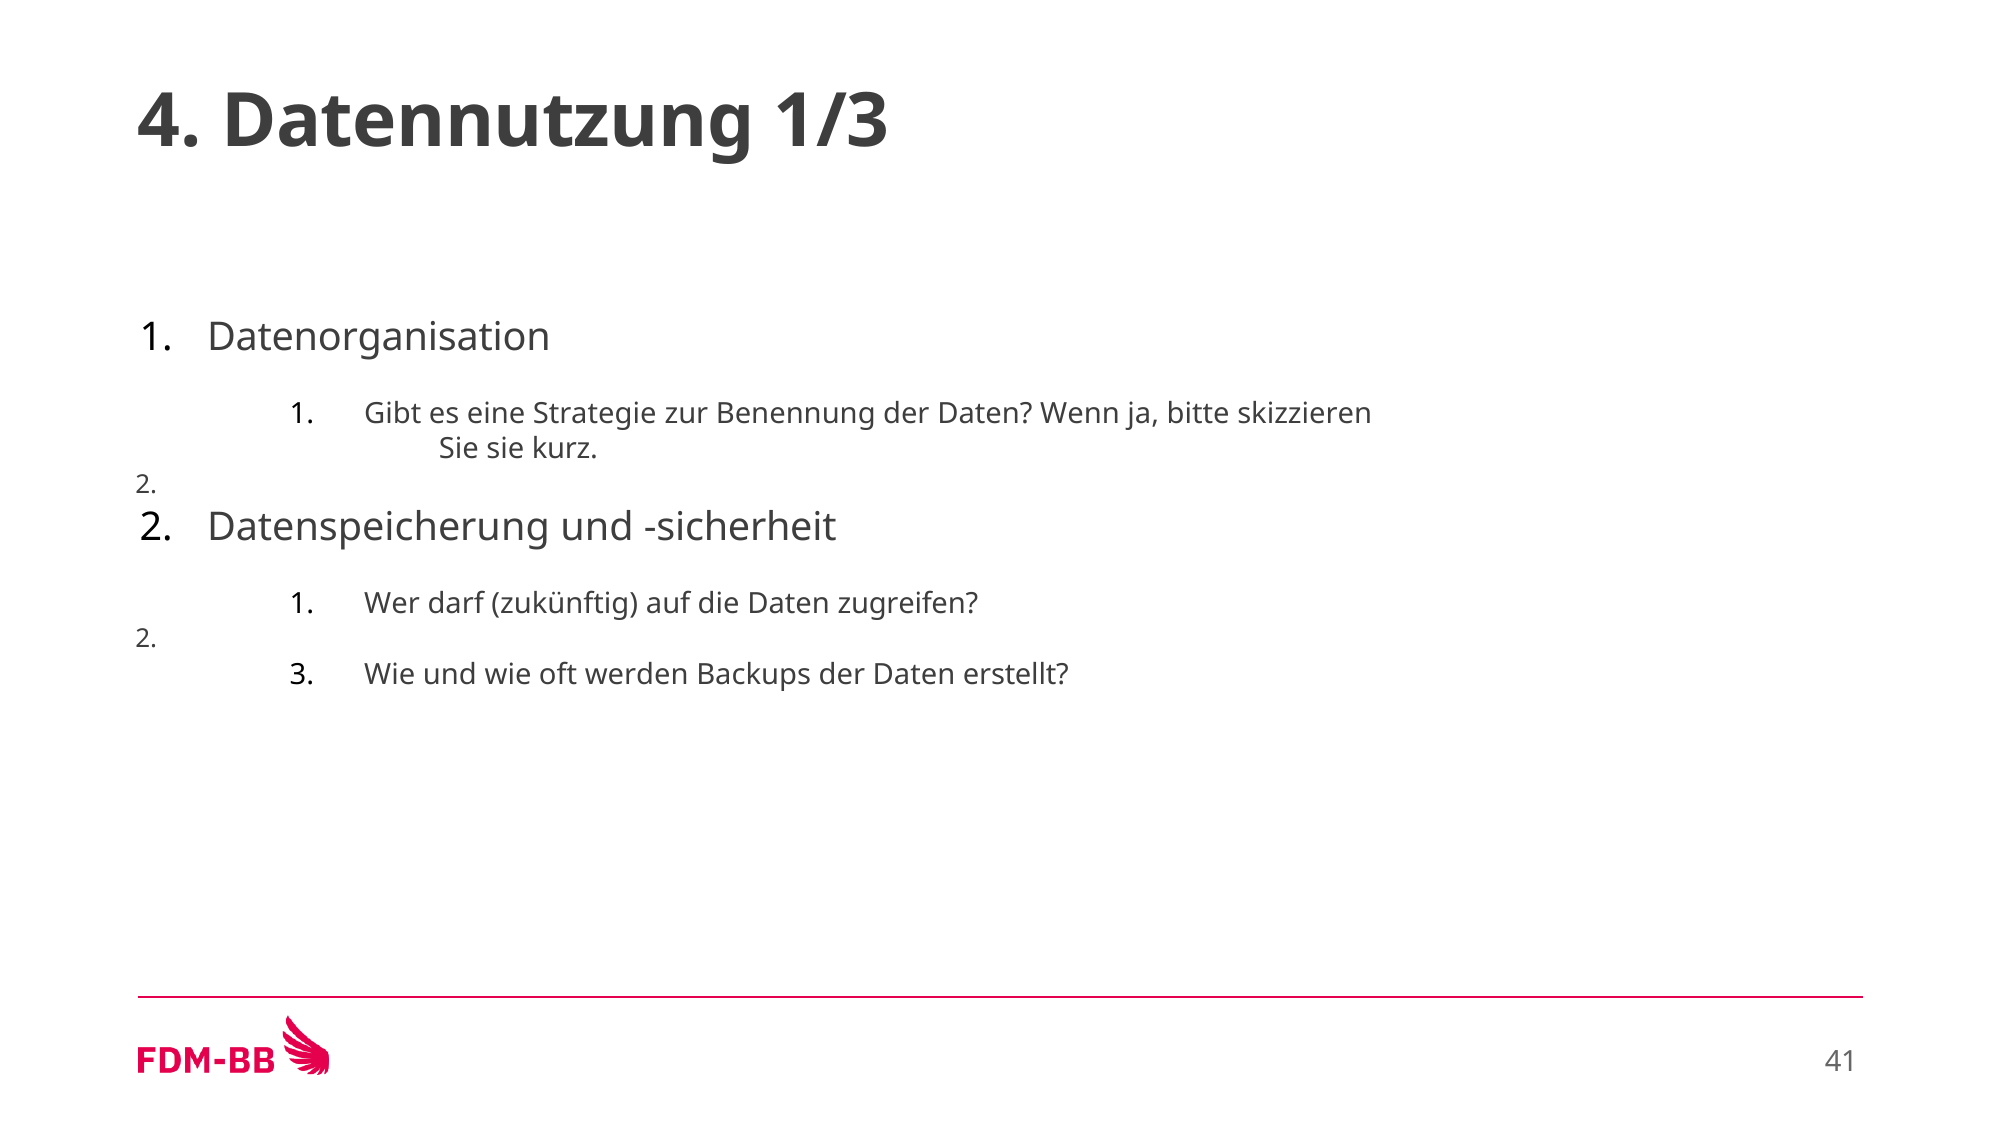

# 4. Datennutzung 1/3
Datenorganisation
Gibt es eine Strategie zur Benennung der Daten? Wenn ja, bitte skizzieren Sie sie kurz.
Datenspeicherung und -sicherheit
Wer darf (zukünftig) auf die Daten zugreifen?
Wie und wie oft werden Backups der Daten erstellt?
41